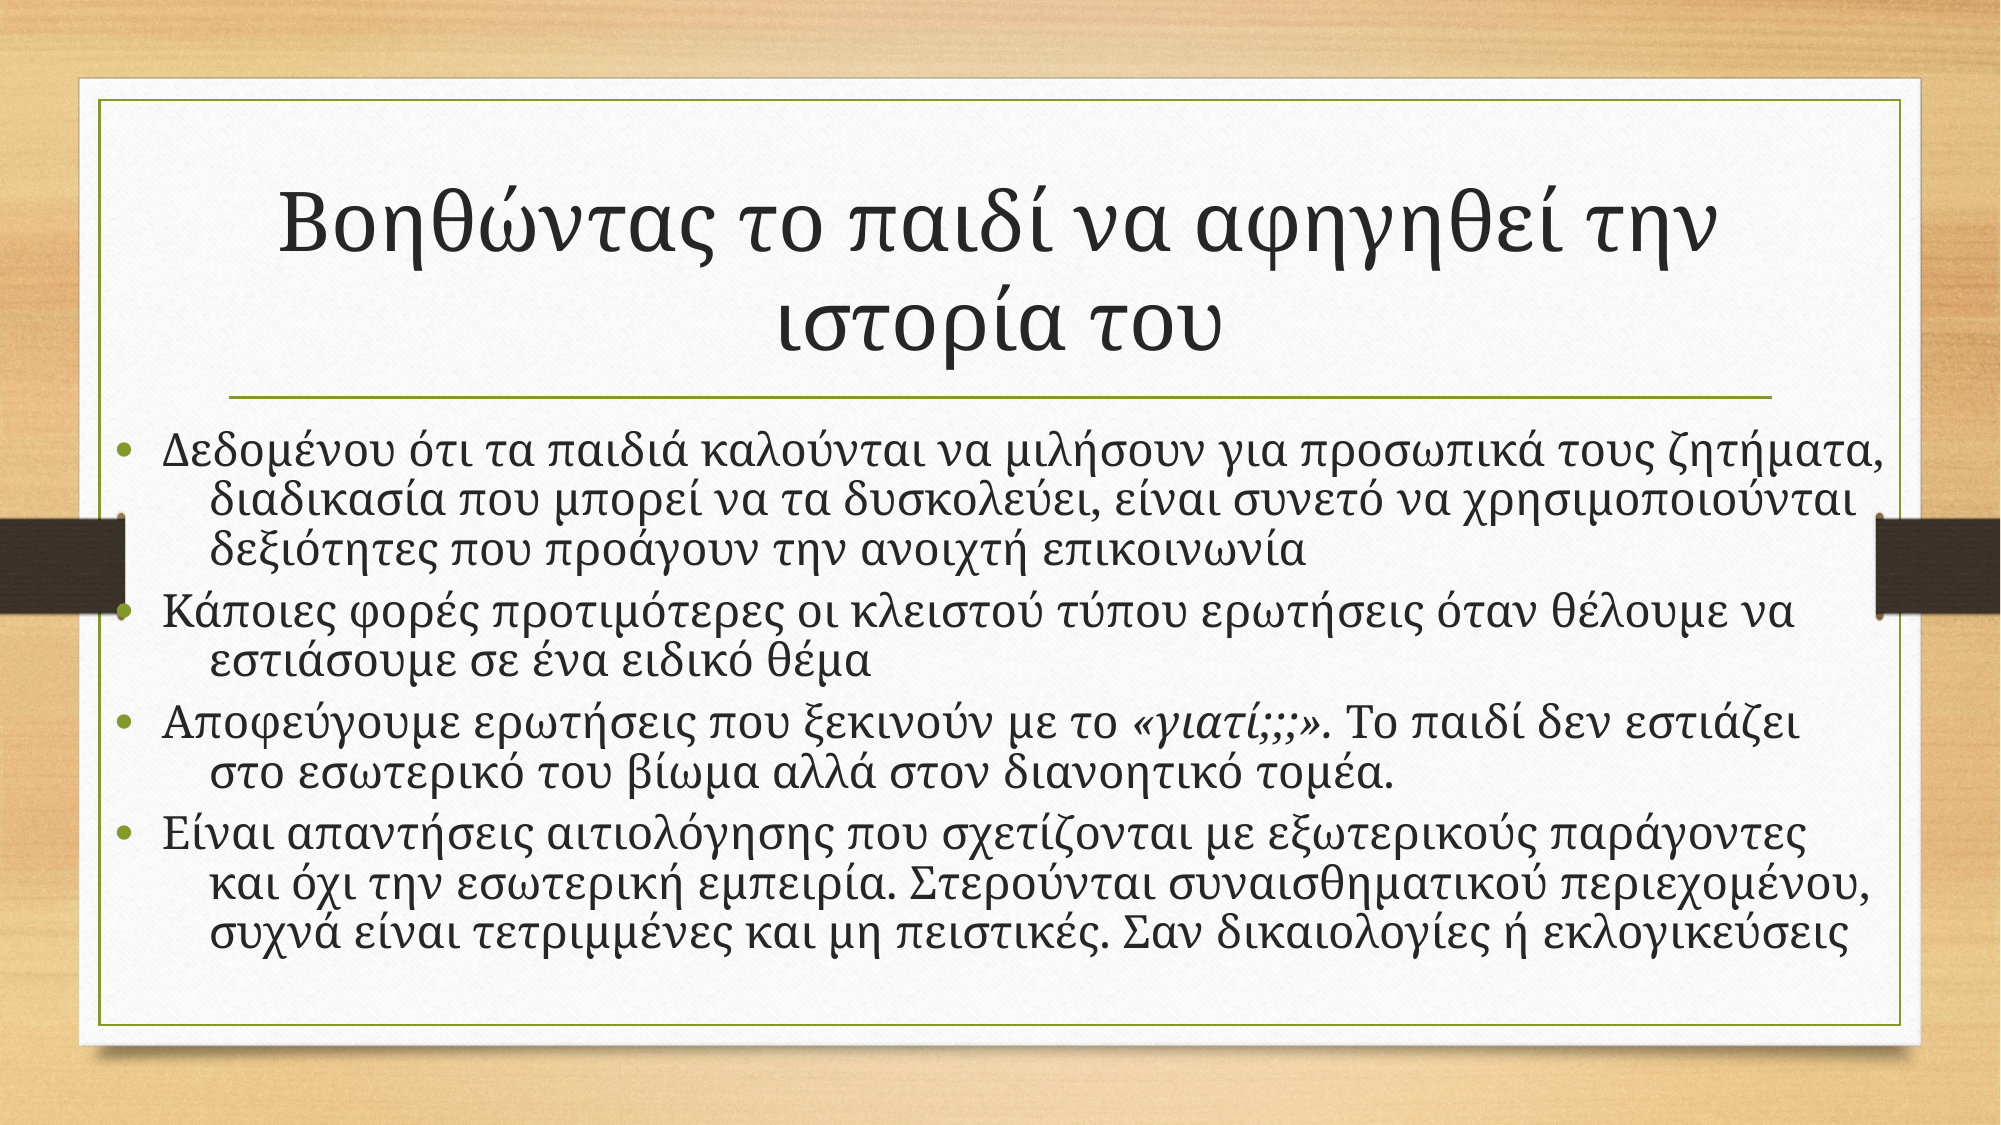

# Βοηθώντας το παιδί να αφηγηθεί την ιστορία του
Δεδομένου ότι τα παιδιά καλούνται να μιλήσουν για προσωπικά τους ζητήματα, διαδικασία που μπορεί να τα δυσκολεύει, είναι συνετό να χρησιμοποιούνται δεξιότητες που προάγουν την ανοιχτή επικοινωνία
Κάποιες φορές προτιμότερες οι κλειστού τύπου ερωτήσεις όταν θέλουμε να εστιάσουμε σε ένα ειδικό θέμα
Αποφεύγουμε ερωτήσεις που ξεκινούν με το «γιατί;;;». Το παιδί δεν εστιάζει στο εσωτερικό του βίωμα αλλά στον διανοητικό τομέα.
Είναι απαντήσεις αιτιολόγησης που σχετίζονται με εξωτερικούς παράγοντες και όχι την εσωτερική εμπειρία. Στερούνται συναισθηματικού περιεχομένου, συχνά είναι τετριμμένες και μη πειστικές. Σαν δικαιολογίες ή εκλογικεύσεις